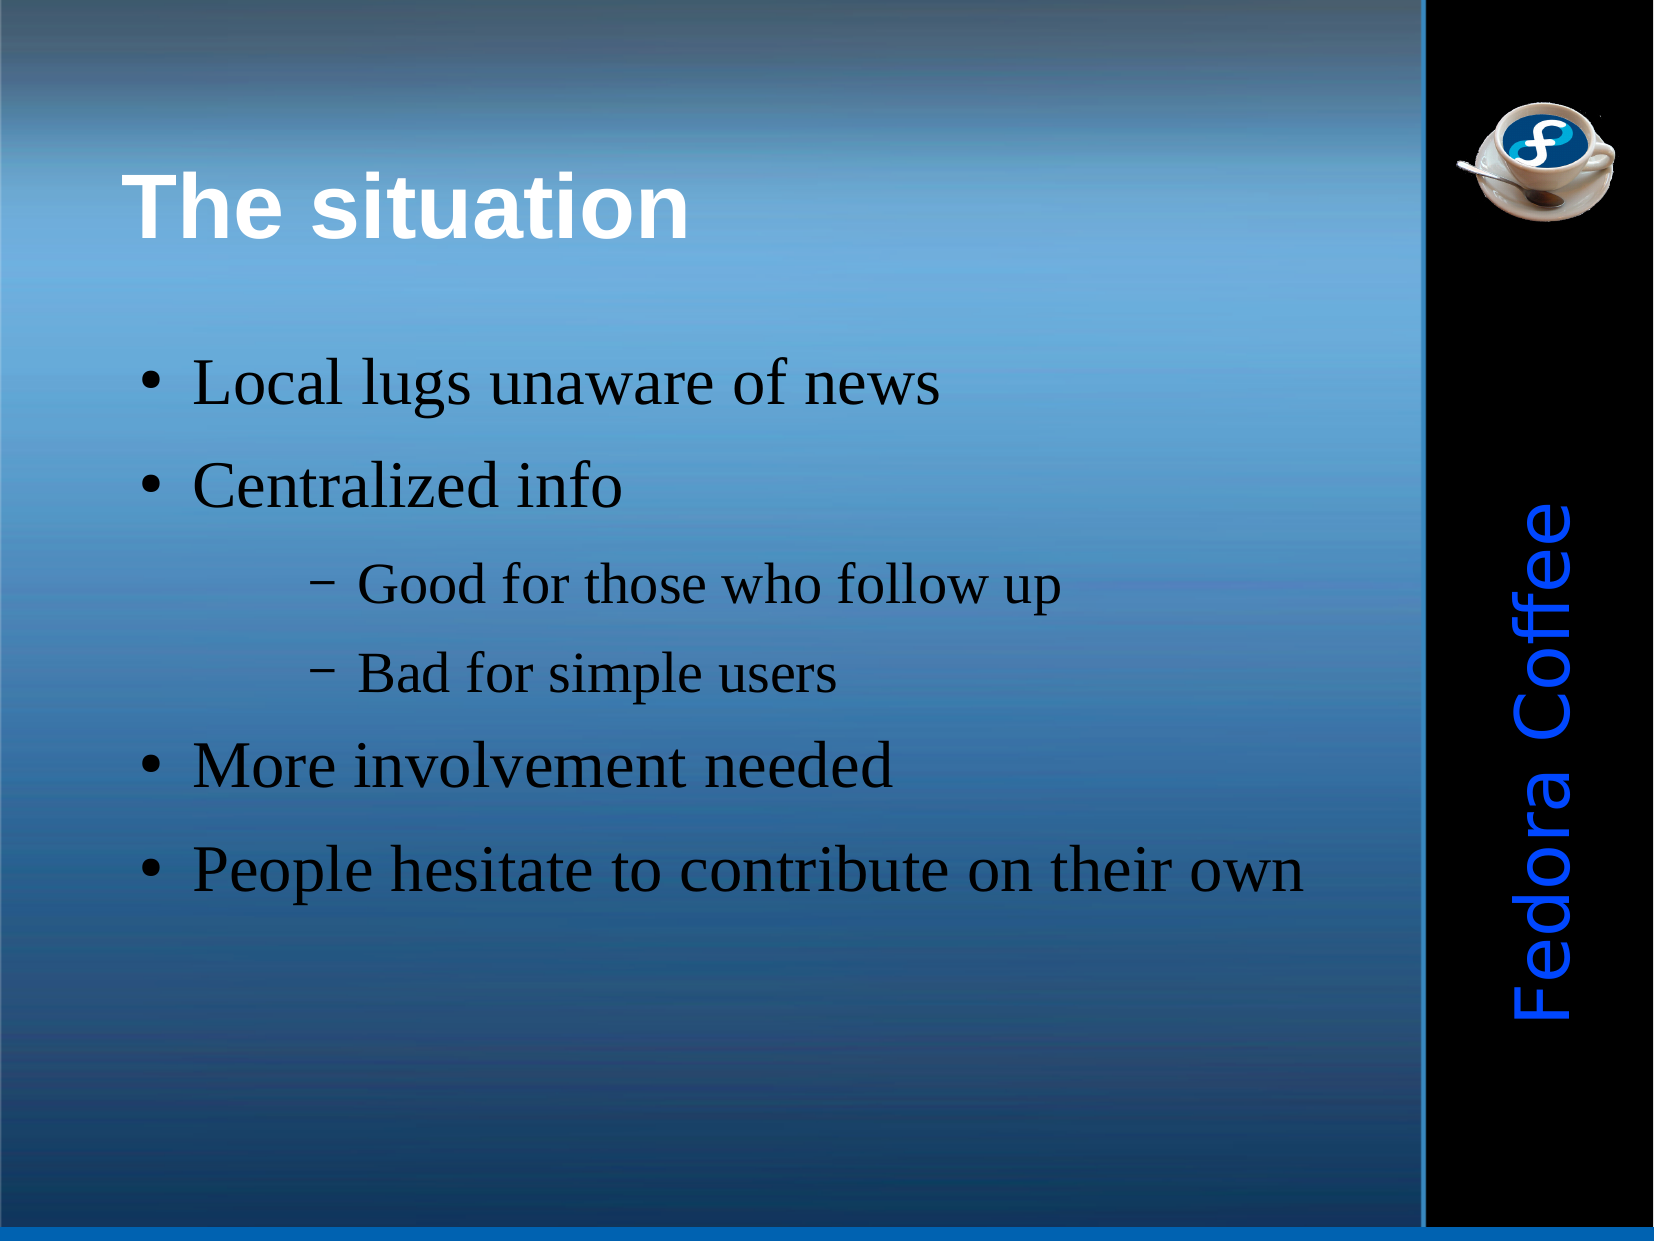

# The situation
Local lugs unaware of news
Centralized info
Good for those who follow up
Bad for simple users
More involvement needed
People hesitate to contribute on their own
Fedora Coffee